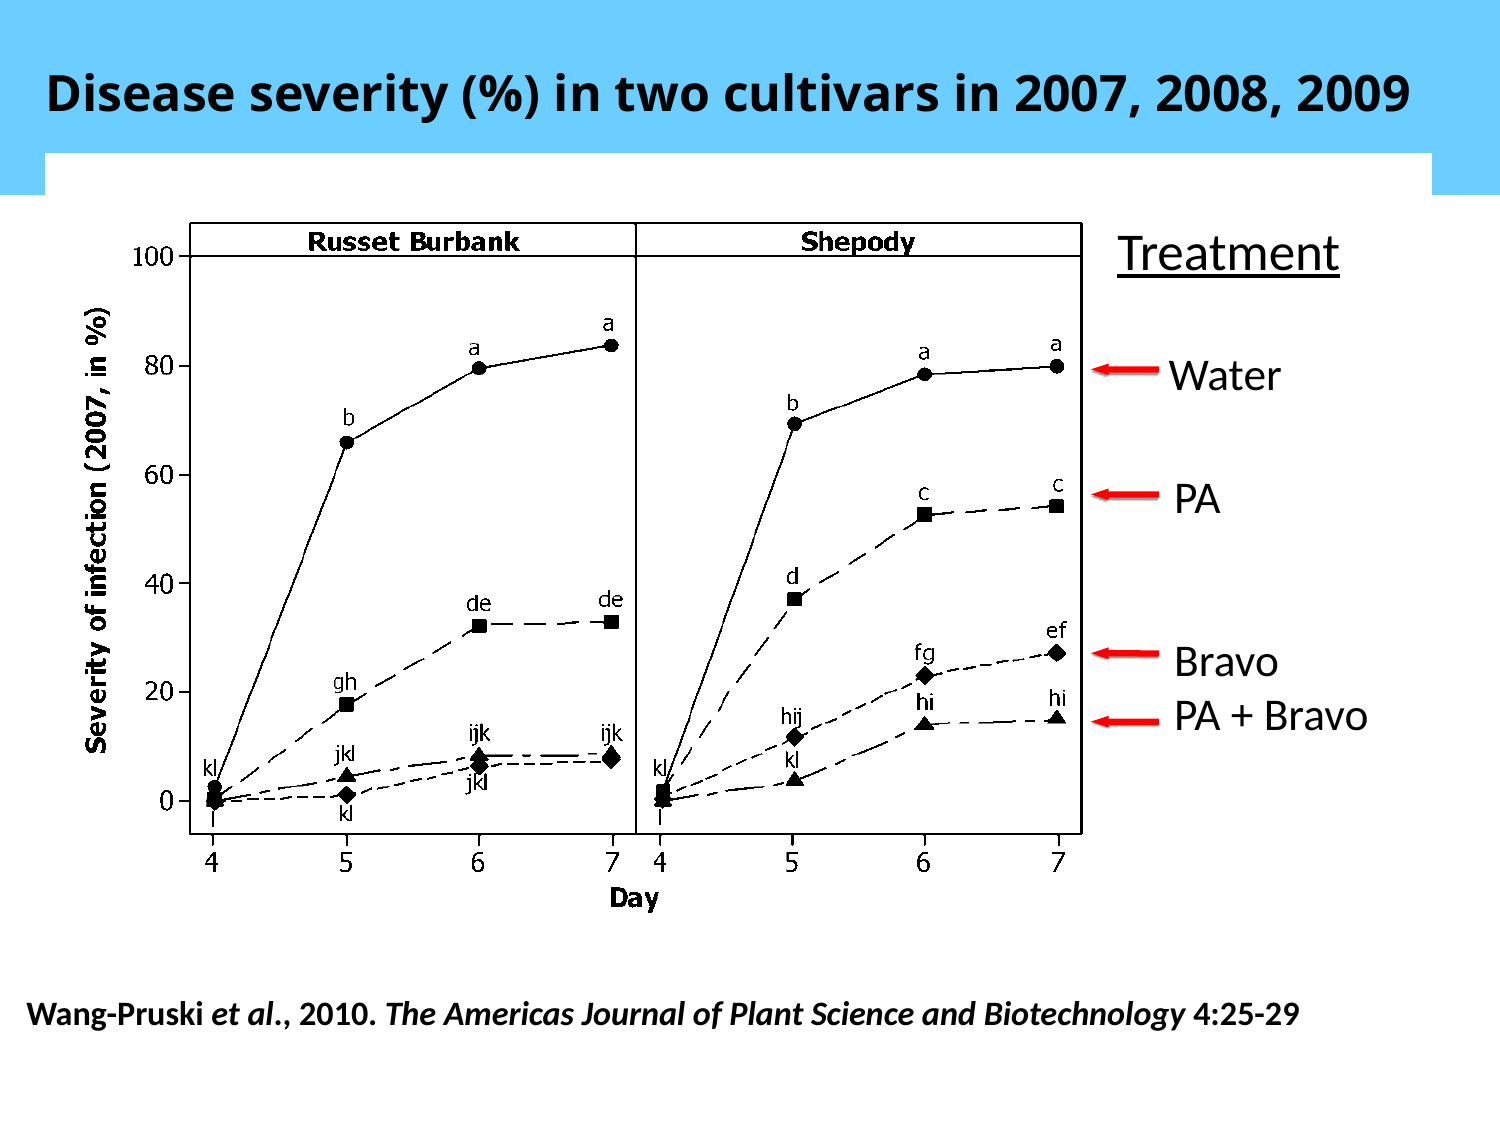

# Disease severity (%) in two cultivars in 2007, 2008, 2009
Treatment
 Water
PA
Bravo
PA + Bravo
Wang-Pruski et al., 2010. The Americas Journal of Plant Science and Biotechnology 4:25-29